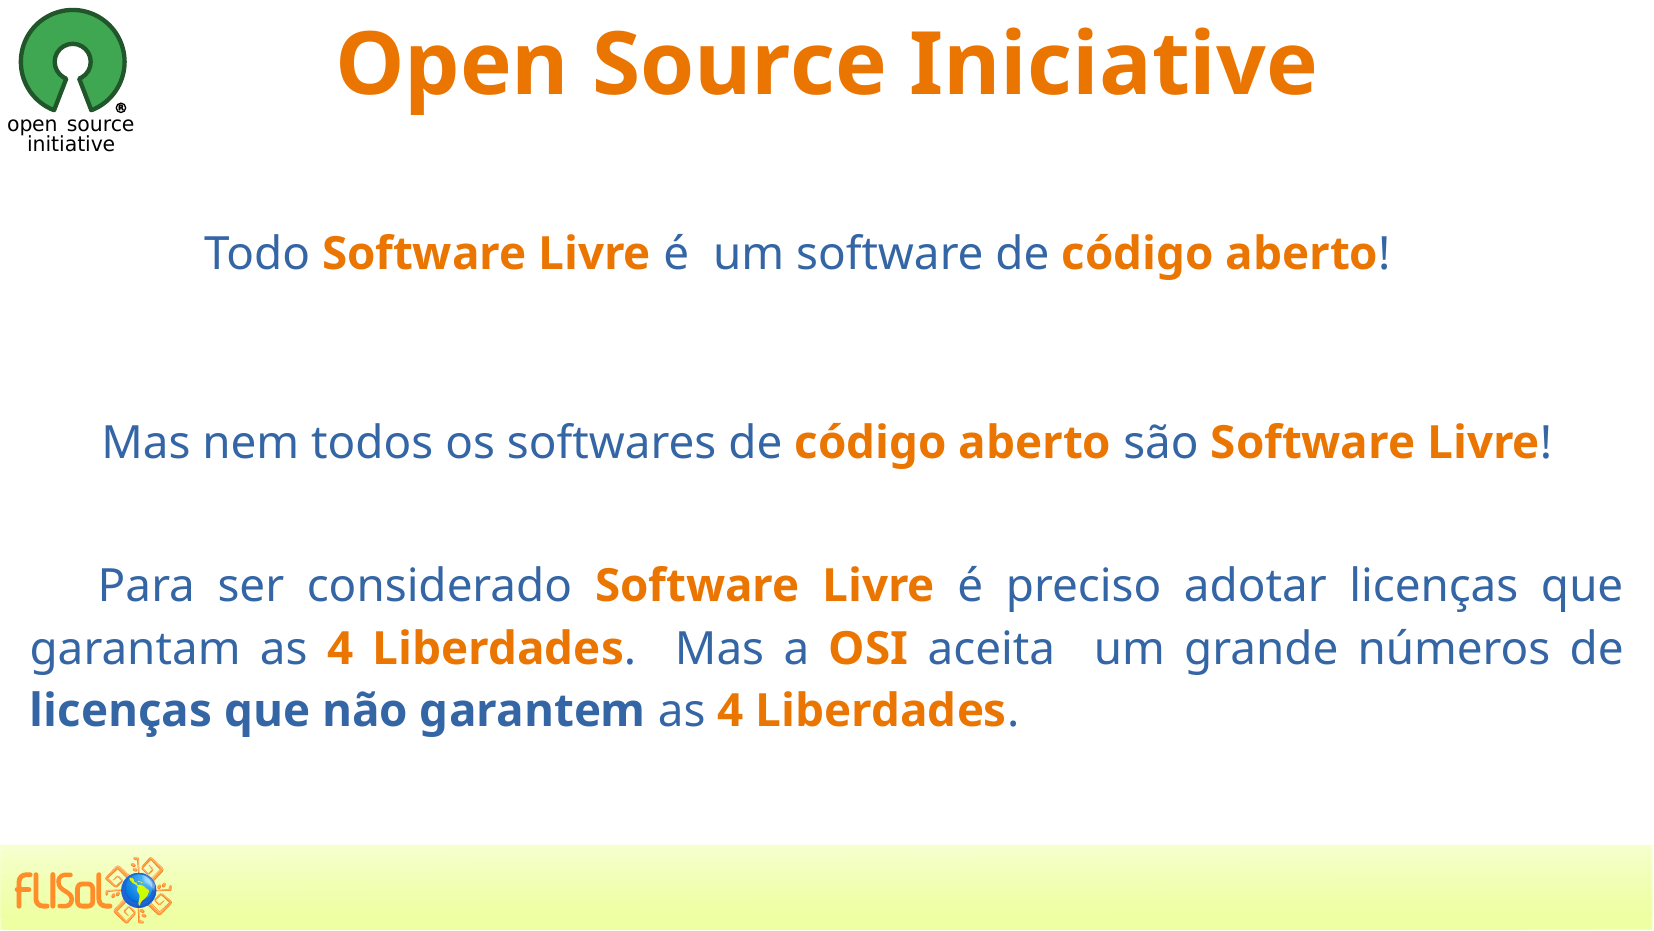

Open Source Iniciative
Todo Software Livre é um software de código aberto!
Mas nem todos os softwares de código aberto são Software Livre!
 Para ser considerado Software Livre é preciso adotar licenças que garantam as 4 Liberdades. Mas a OSI aceita um grande números de licenças que não garantem as 4 Liberdades.